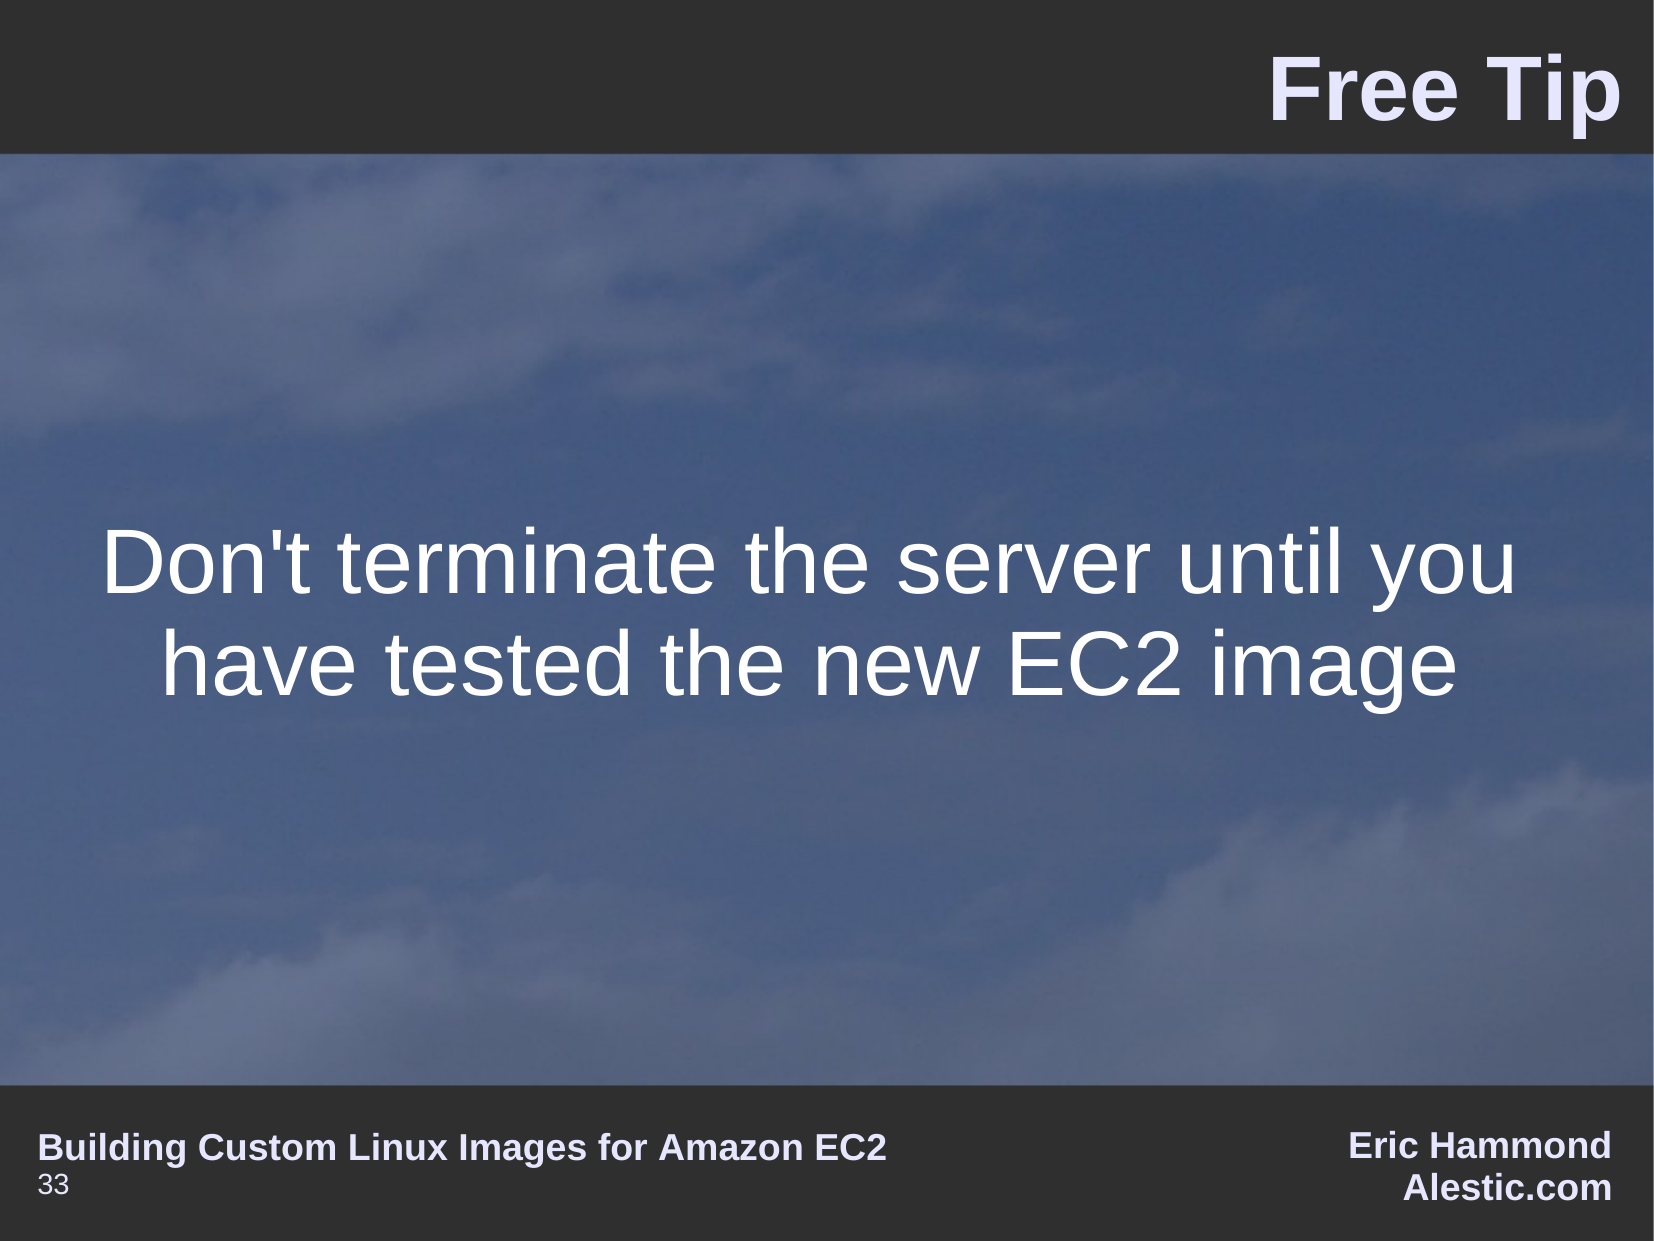

# Free Tip
Don't terminate the server until you have tested the new EC2 image
33
Eric Hammond
Alestic.com